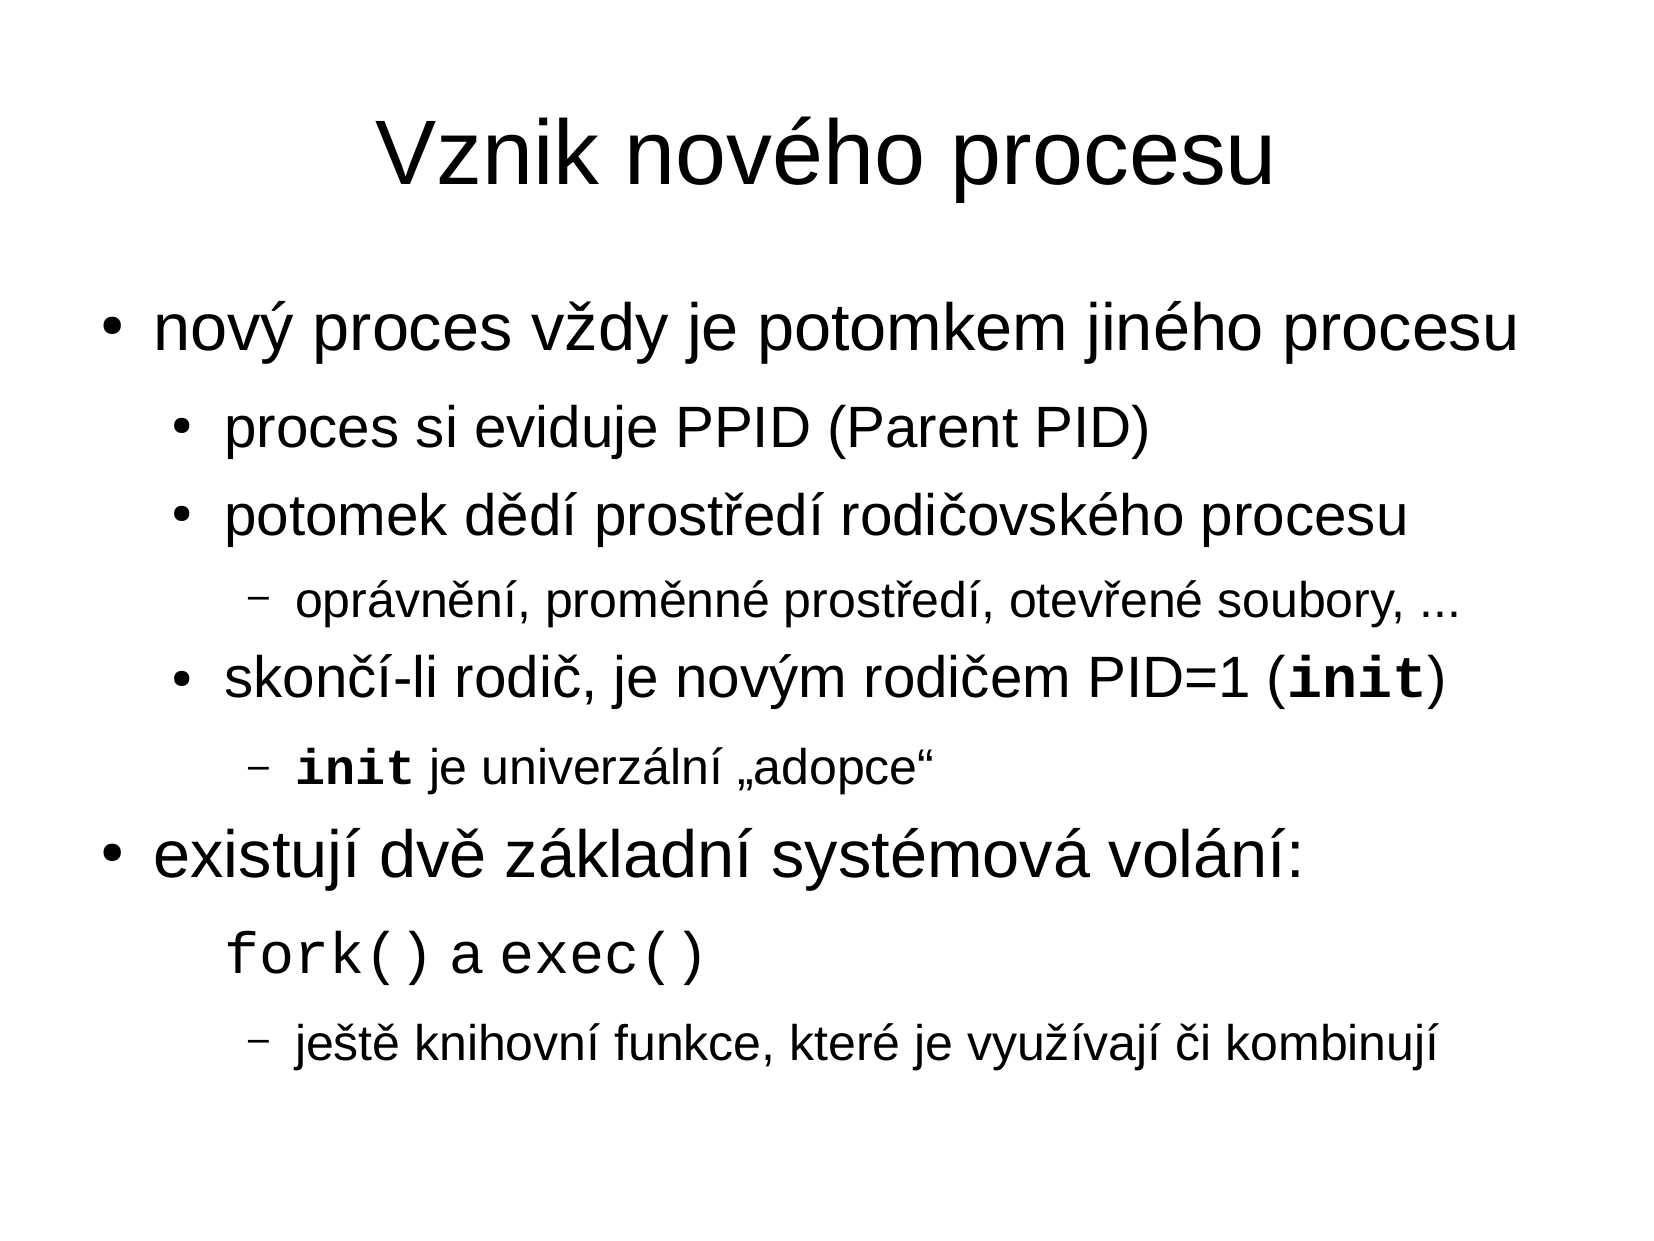

# Vznik nového procesu
nový proces vždy je potomkem jiného procesu
proces si eviduje PPID (Parent PID)
potomek dědí prostředí rodičovského procesu
oprávnění, proměnné prostředí, otevřené soubory, ...
skončí-li rodič, je novým rodičem PID=1 (init)
init je univerzální „adopce“
existují dvě základní systémová volání:
fork() a exec()
ještě knihovní funkce, které je využívají či kombinují